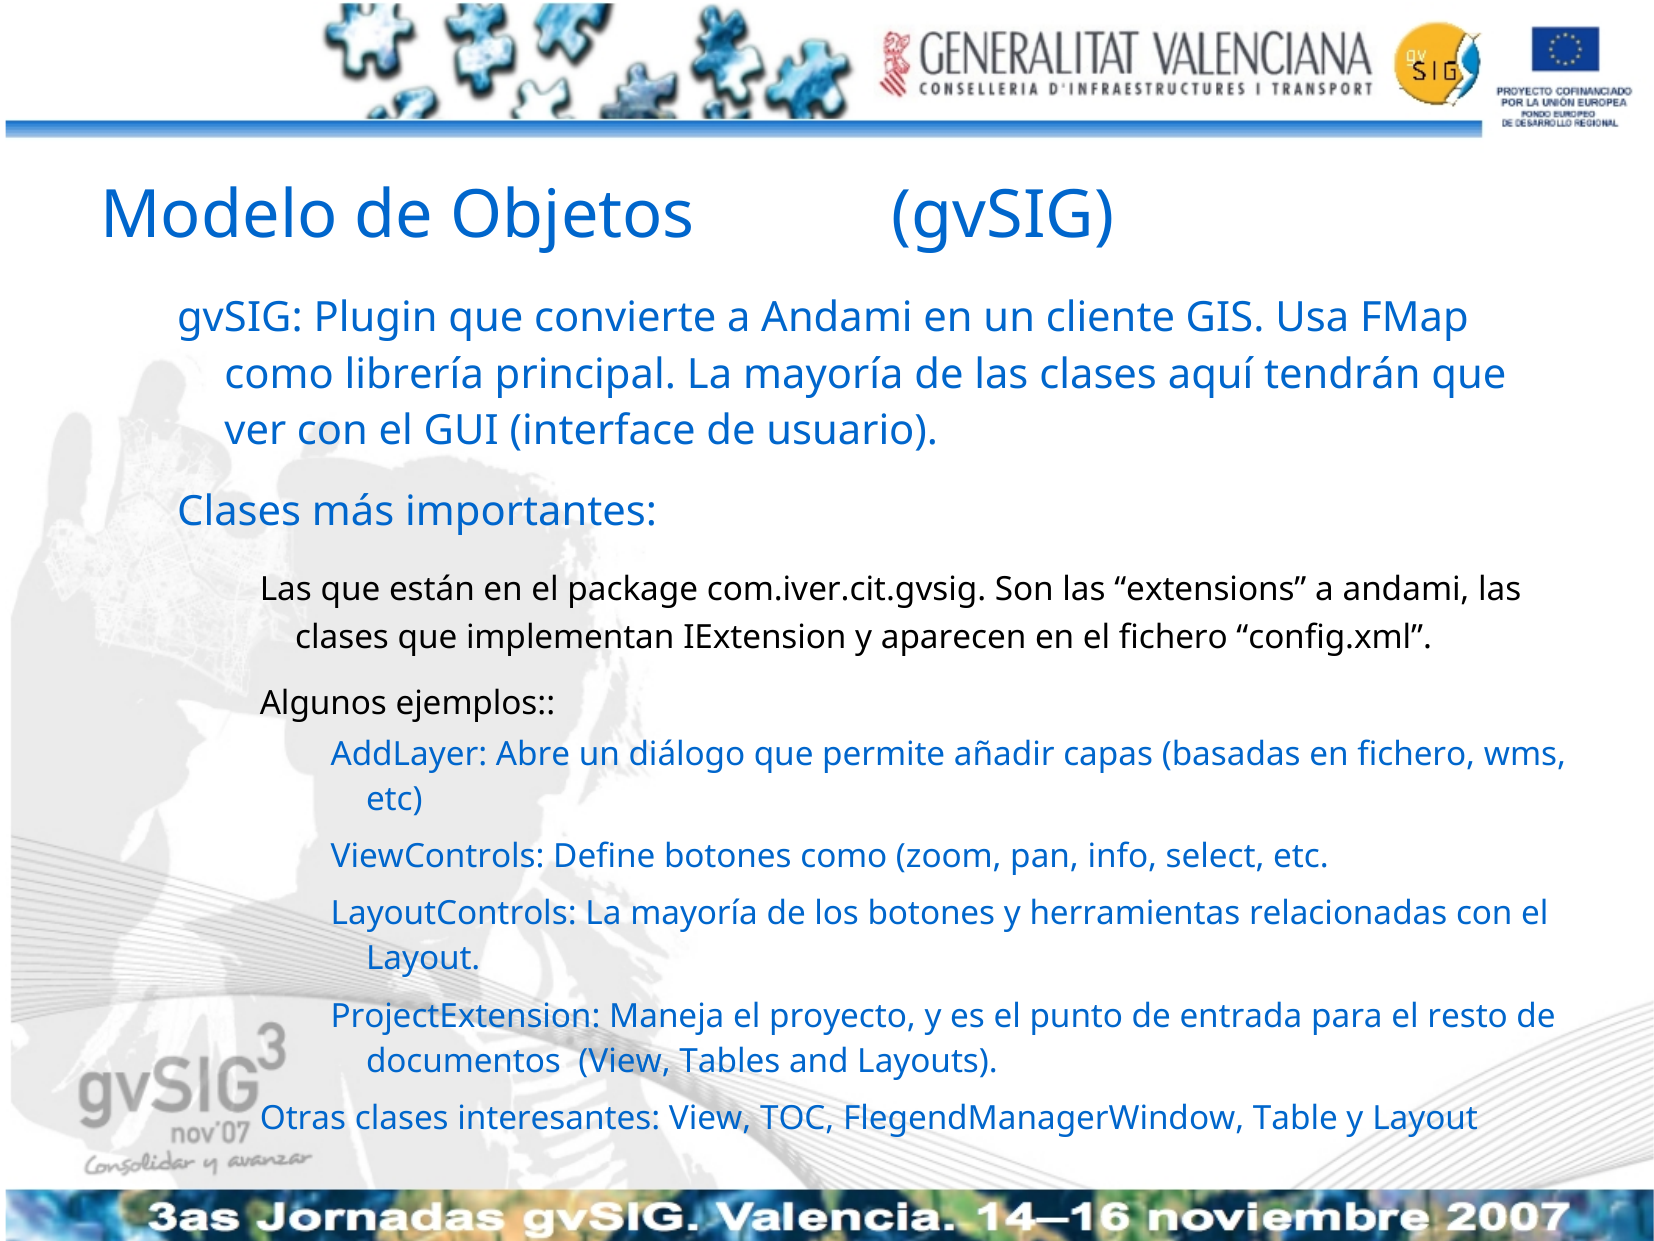

# Modelo de Objetos			(gvSIG)
gvSIG: Plugin que convierte a Andami en un cliente GIS. Usa FMap como librería principal. La mayoría de las clases aquí tendrán que ver con el GUI (interface de usuario).
Clases más importantes:
Las que están en el package com.iver.cit.gvsig. Son las “extensions” a andami, las clases que implementan IExtension y aparecen en el fichero “config.xml”.
Algunos ejemplos::
AddLayer: Abre un diálogo que permite añadir capas (basadas en fichero, wms, etc)
ViewControls: Define botones como (zoom, pan, info, select, etc.
LayoutControls: La mayoría de los botones y herramientas relacionadas con el Layout.
ProjectExtension: Maneja el proyecto, y es el punto de entrada para el resto de documentos (View, Tables and Layouts).
Otras clases interesantes: View, TOC, FlegendManagerWindow, Table y Layout